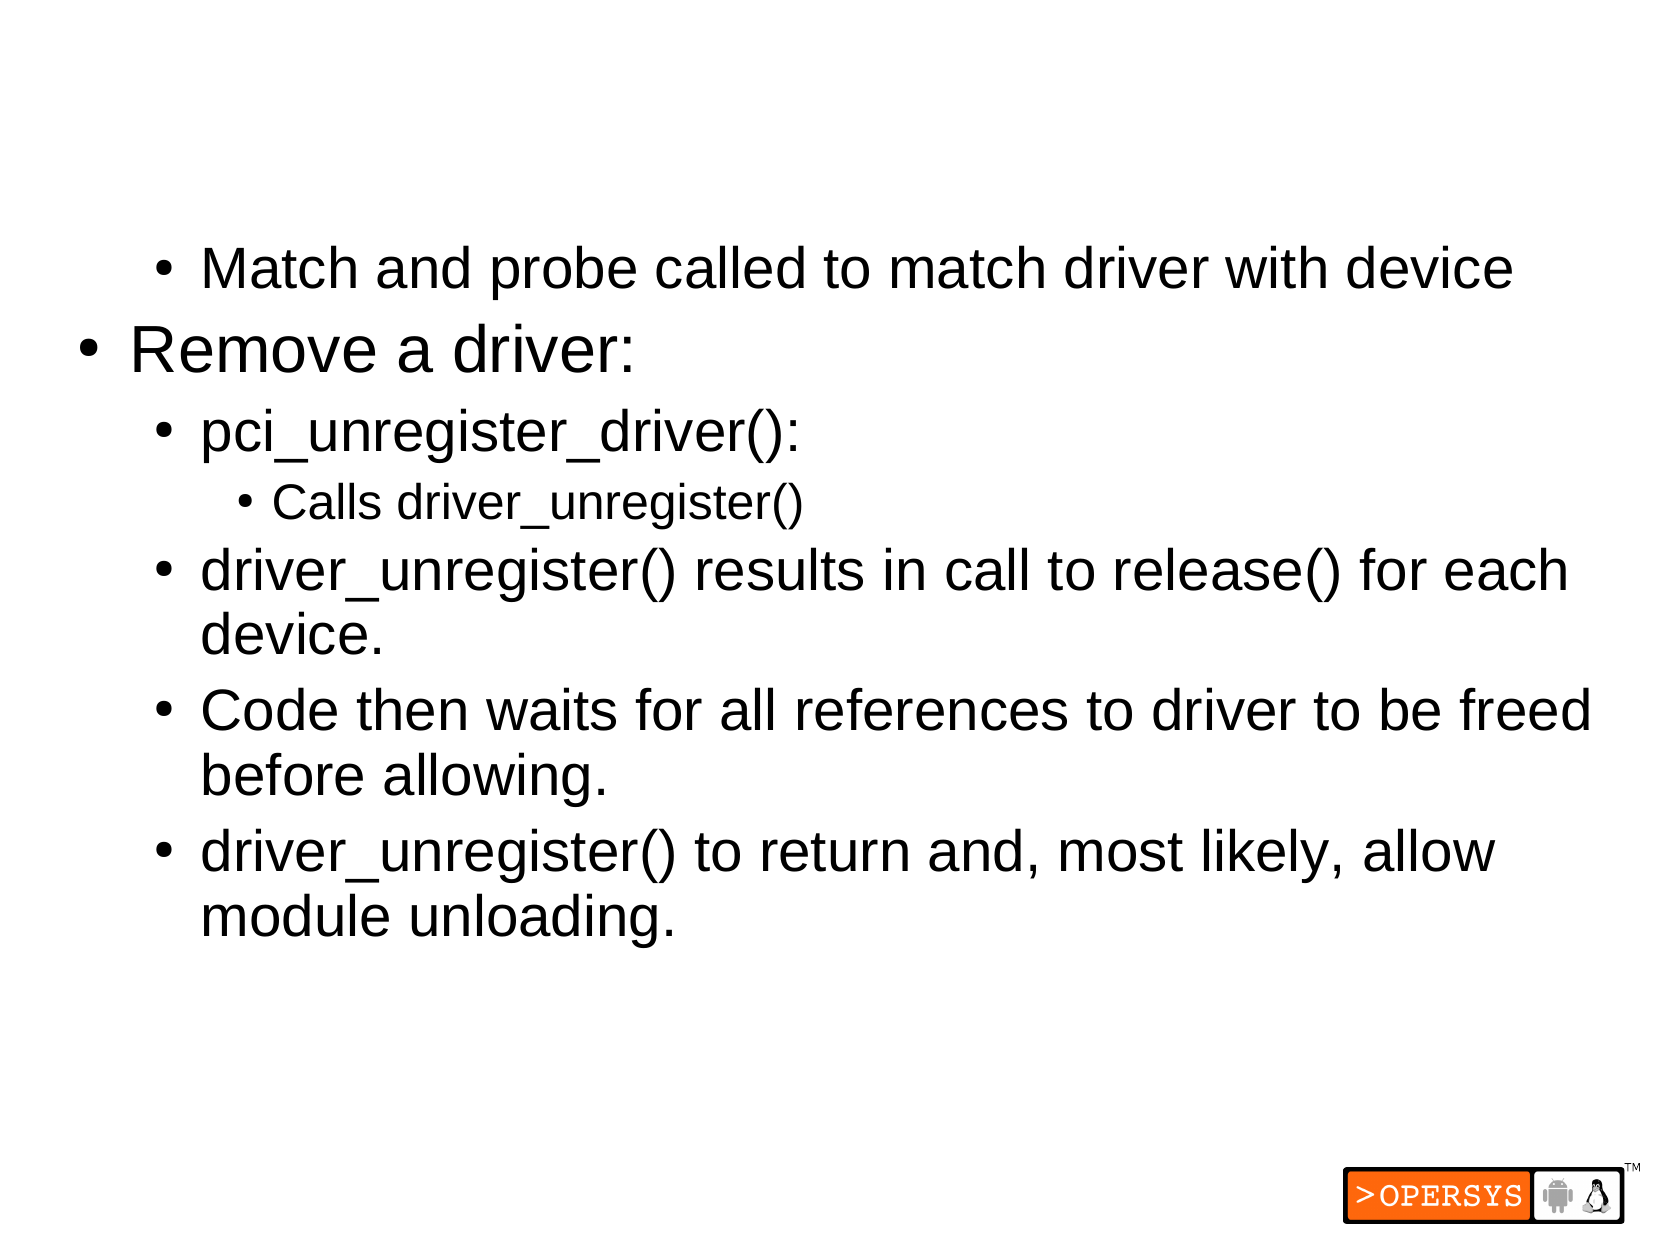

# Match and probe called to match driver with device
Remove a driver:
pci_unregister_driver():
Calls driver_unregister()
driver_unregister() results in call to release() for each device.
Code then waits for all references to driver to be freed before allowing.
driver_unregister() to return and, most likely, allow module unloading.